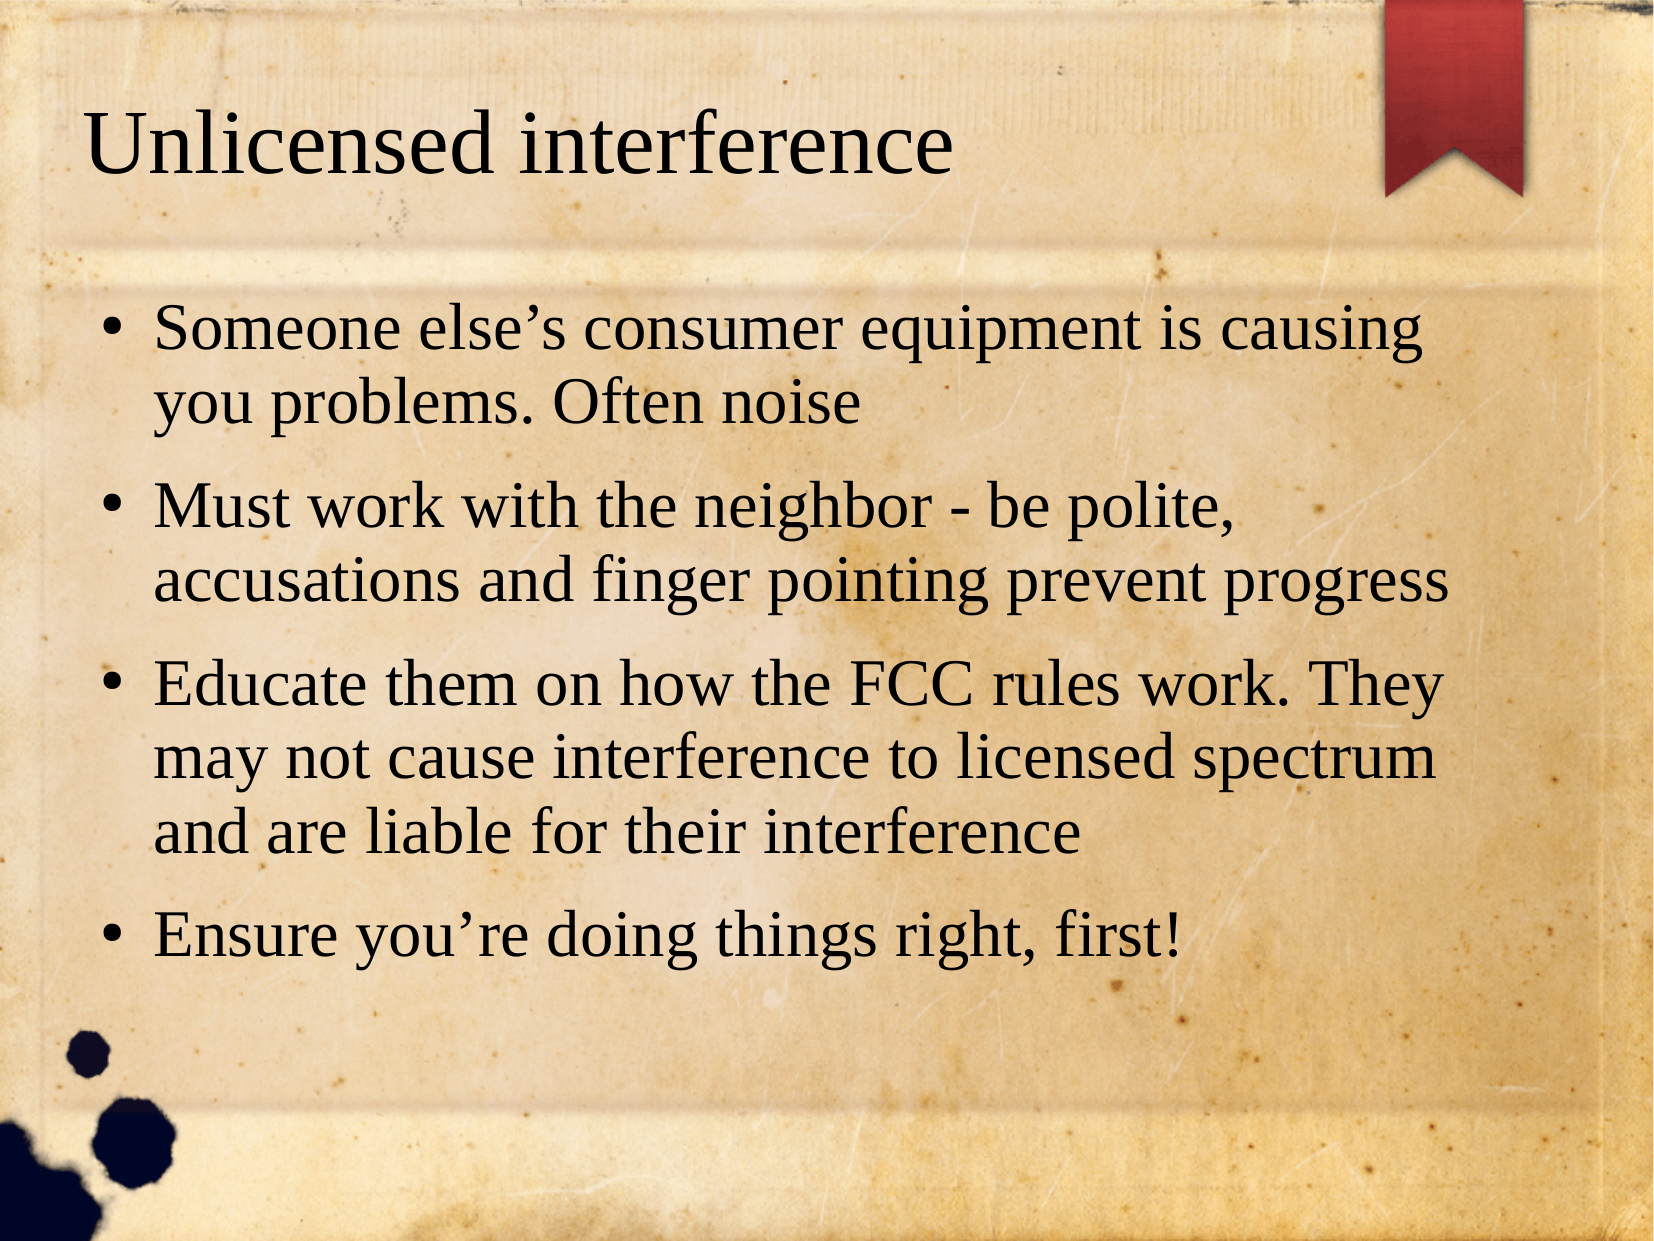

# Unlicensed interference
Someone else’s consumer equipment is causing you problems. Often noise
Must work with the neighbor - be polite, accusations and finger pointing prevent progress
Educate them on how the FCC rules work. They may not cause interference to licensed spectrum and are liable for their interference
Ensure you’re doing things right, first!